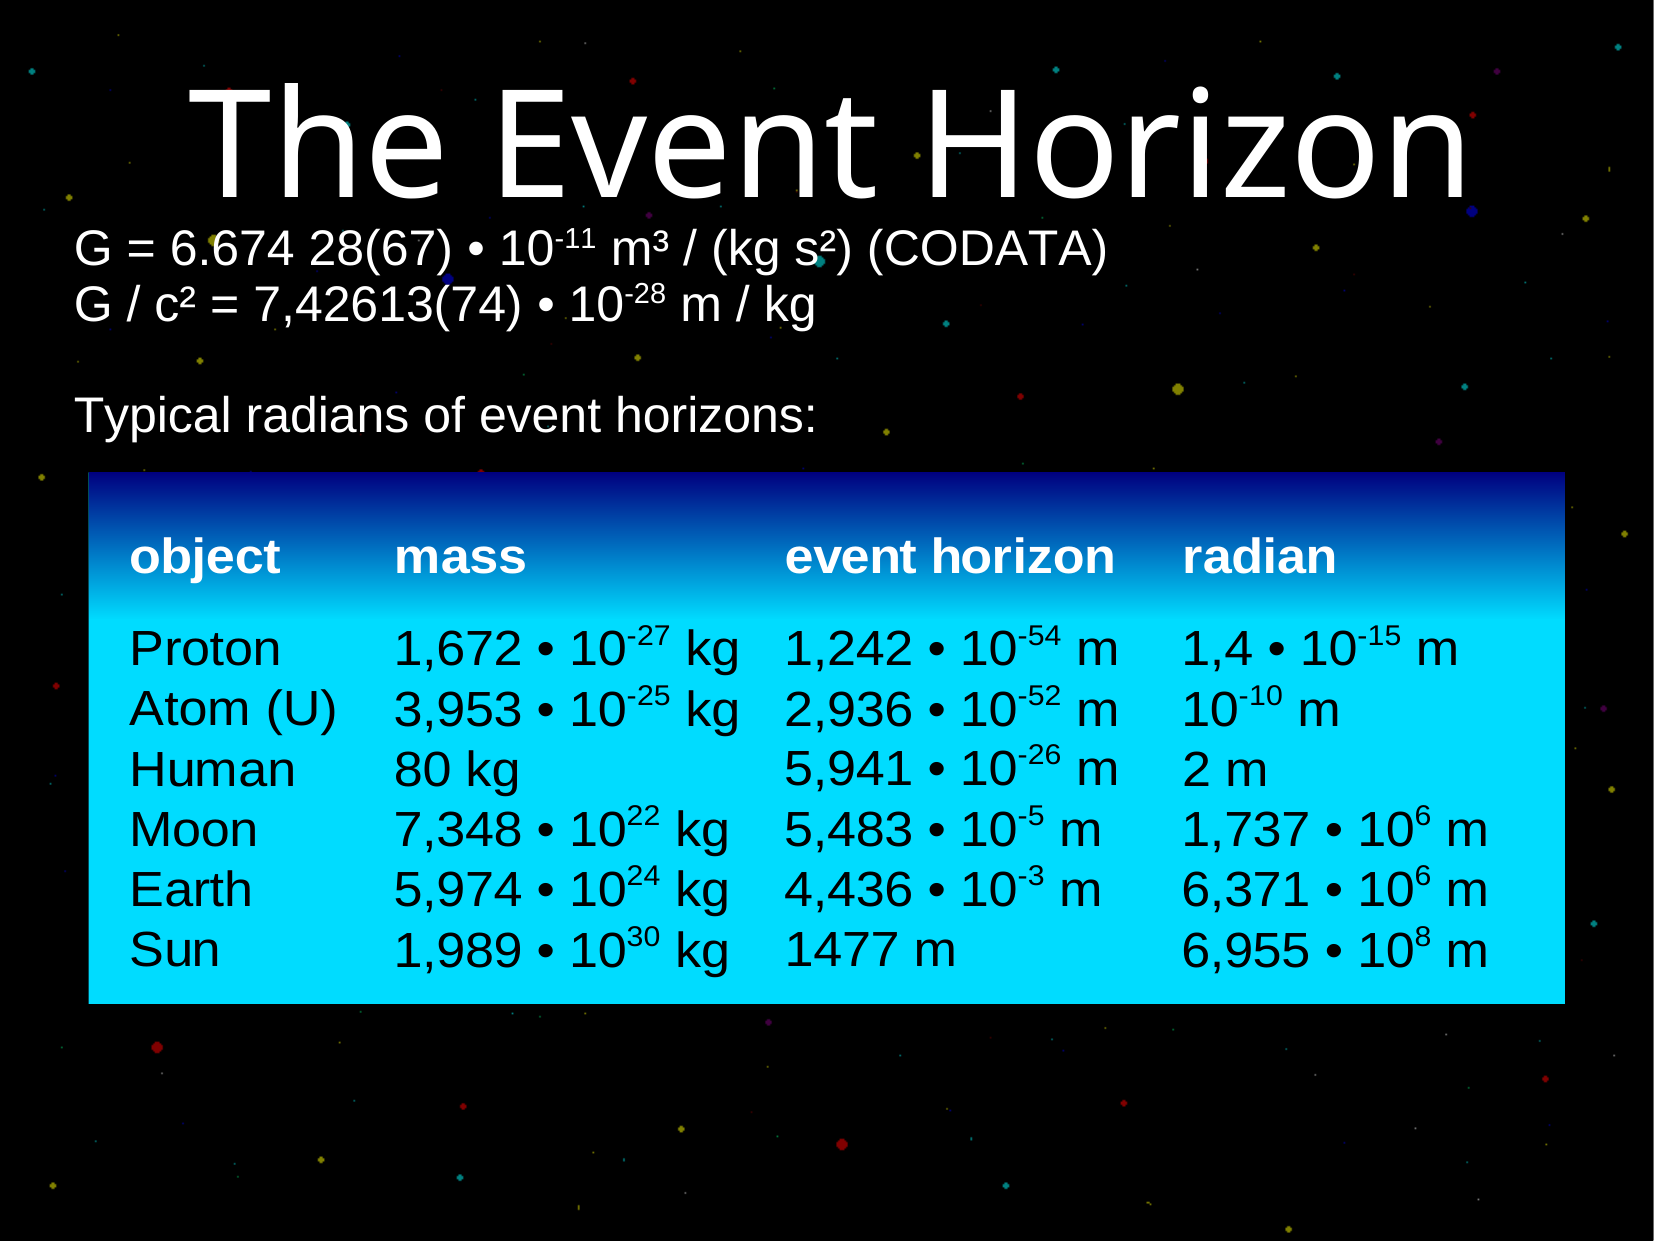

The Event Horizon
G = 6.674 28(67) • 10-11 m³ / (kg s²) (CODATA)
G / c² = 7,42613(74) • 10-28 m / kg
Typical radians of event horizons: